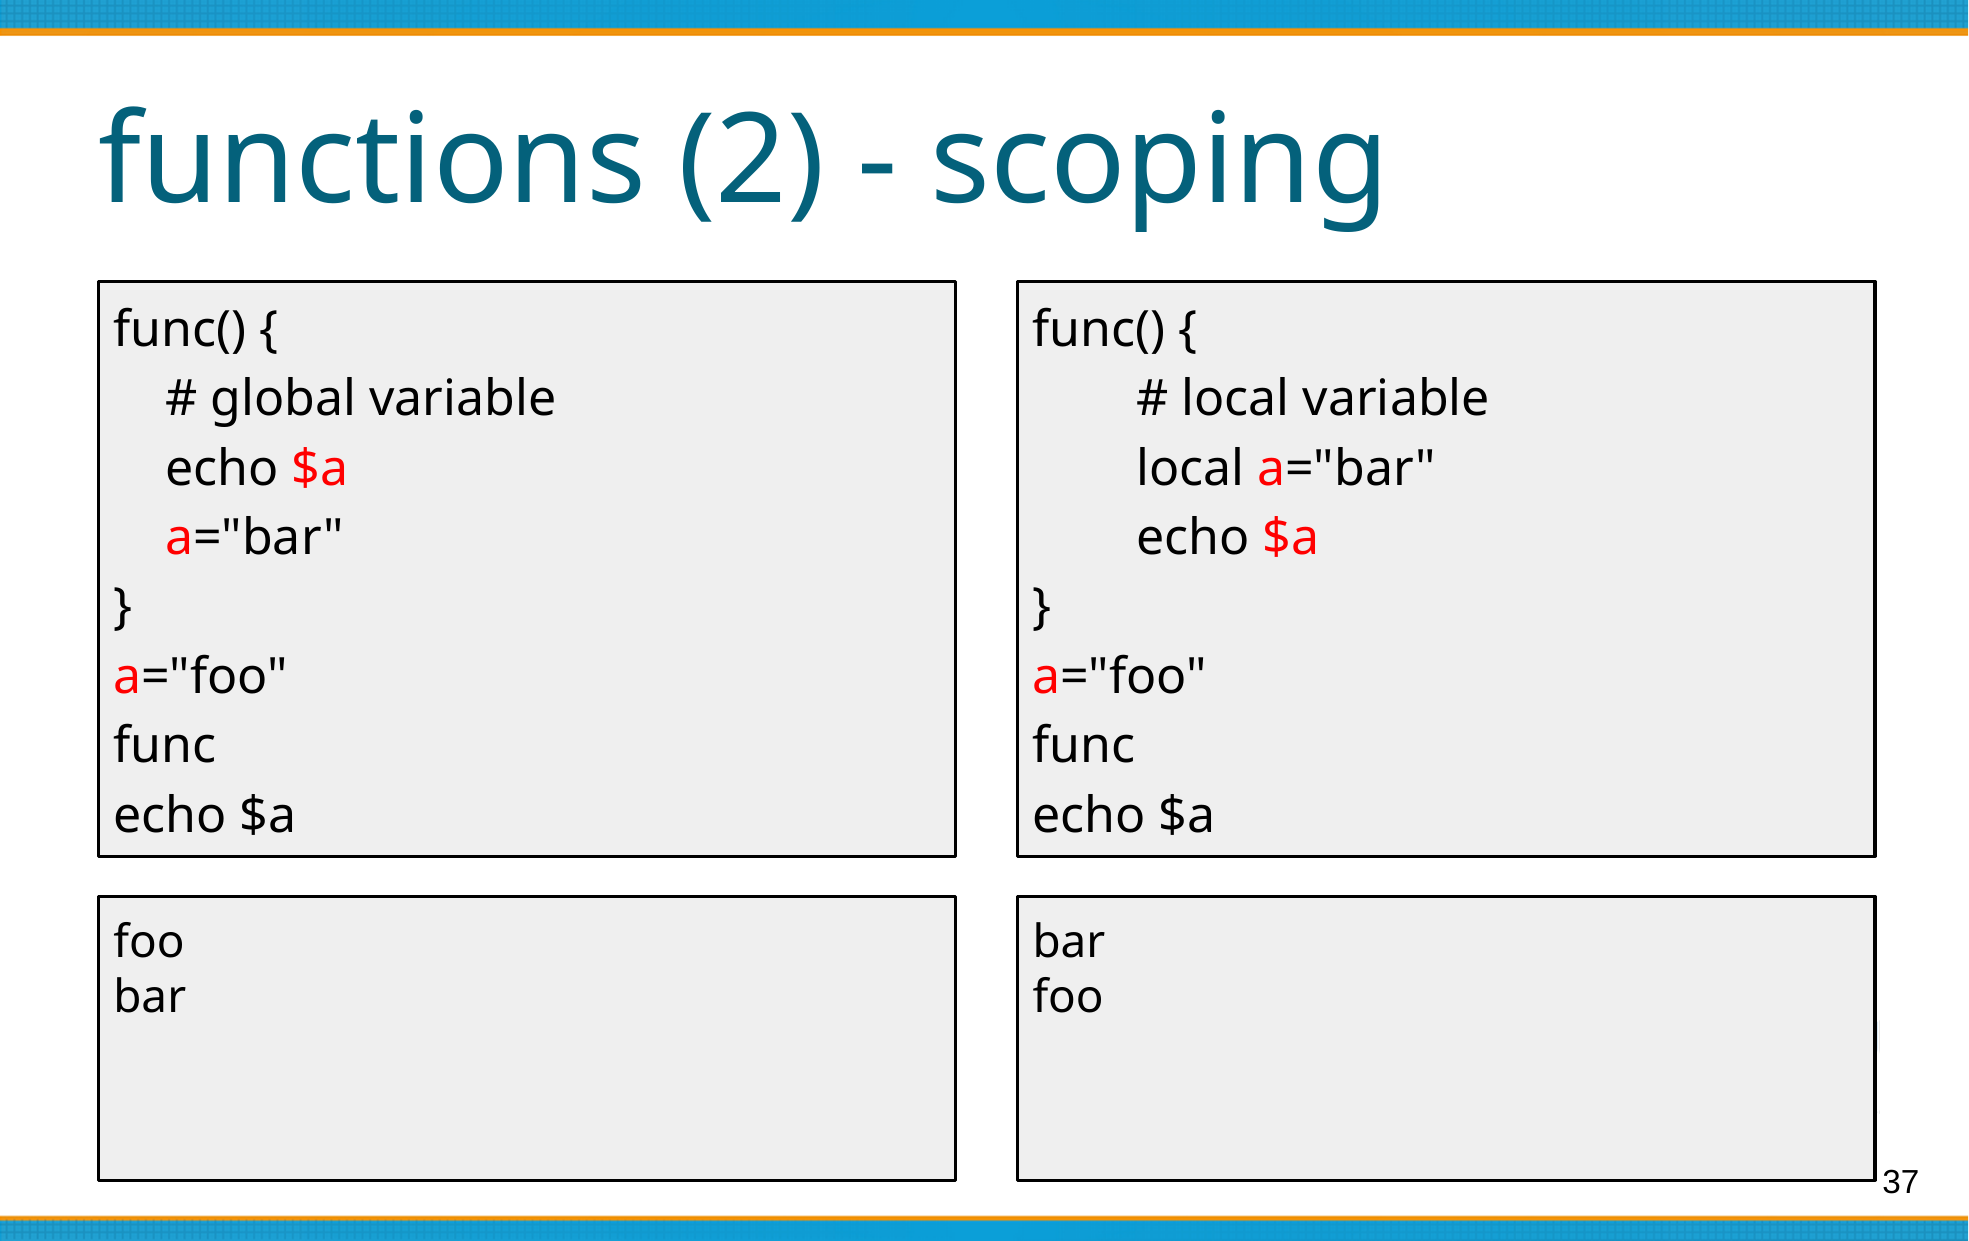

# functions (2) - scoping
func() {
 # global variable
 echo $a
 a="bar"
}
a="foo"
func
echo $a
func() {
 # local variable
 local a="bar"
 echo $a
}
a="foo"
func
echo $a
foo
bar
bar
foo